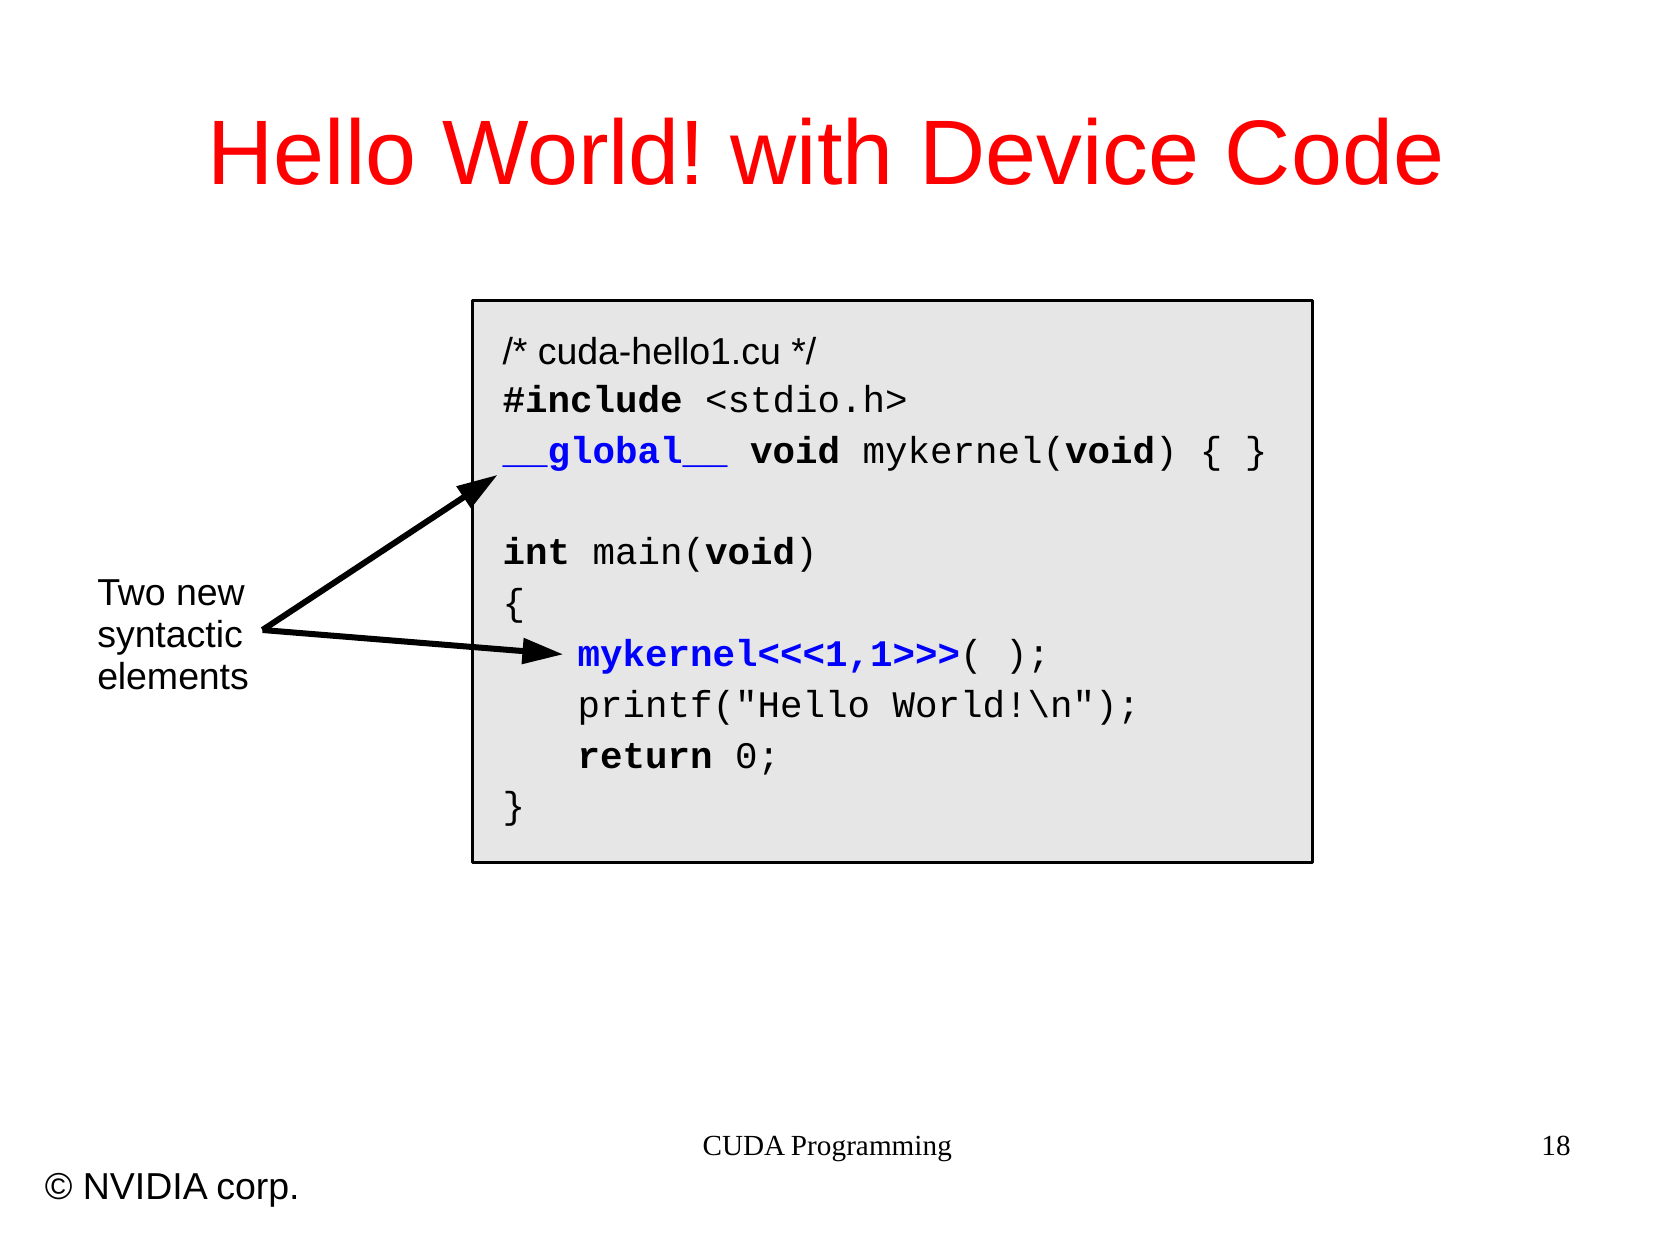

# Hello World! with Device Code
/* cuda-hello1.cu */
#include <stdio.h>
__global__ void mykernel(void) { }
int main(void)
{
	mykernel<<<1,1>>>( );
	printf("Hello World!\n");
	return 0;
}
Two new syntactic elements
CUDA Programming
18
© NVIDIA corp.